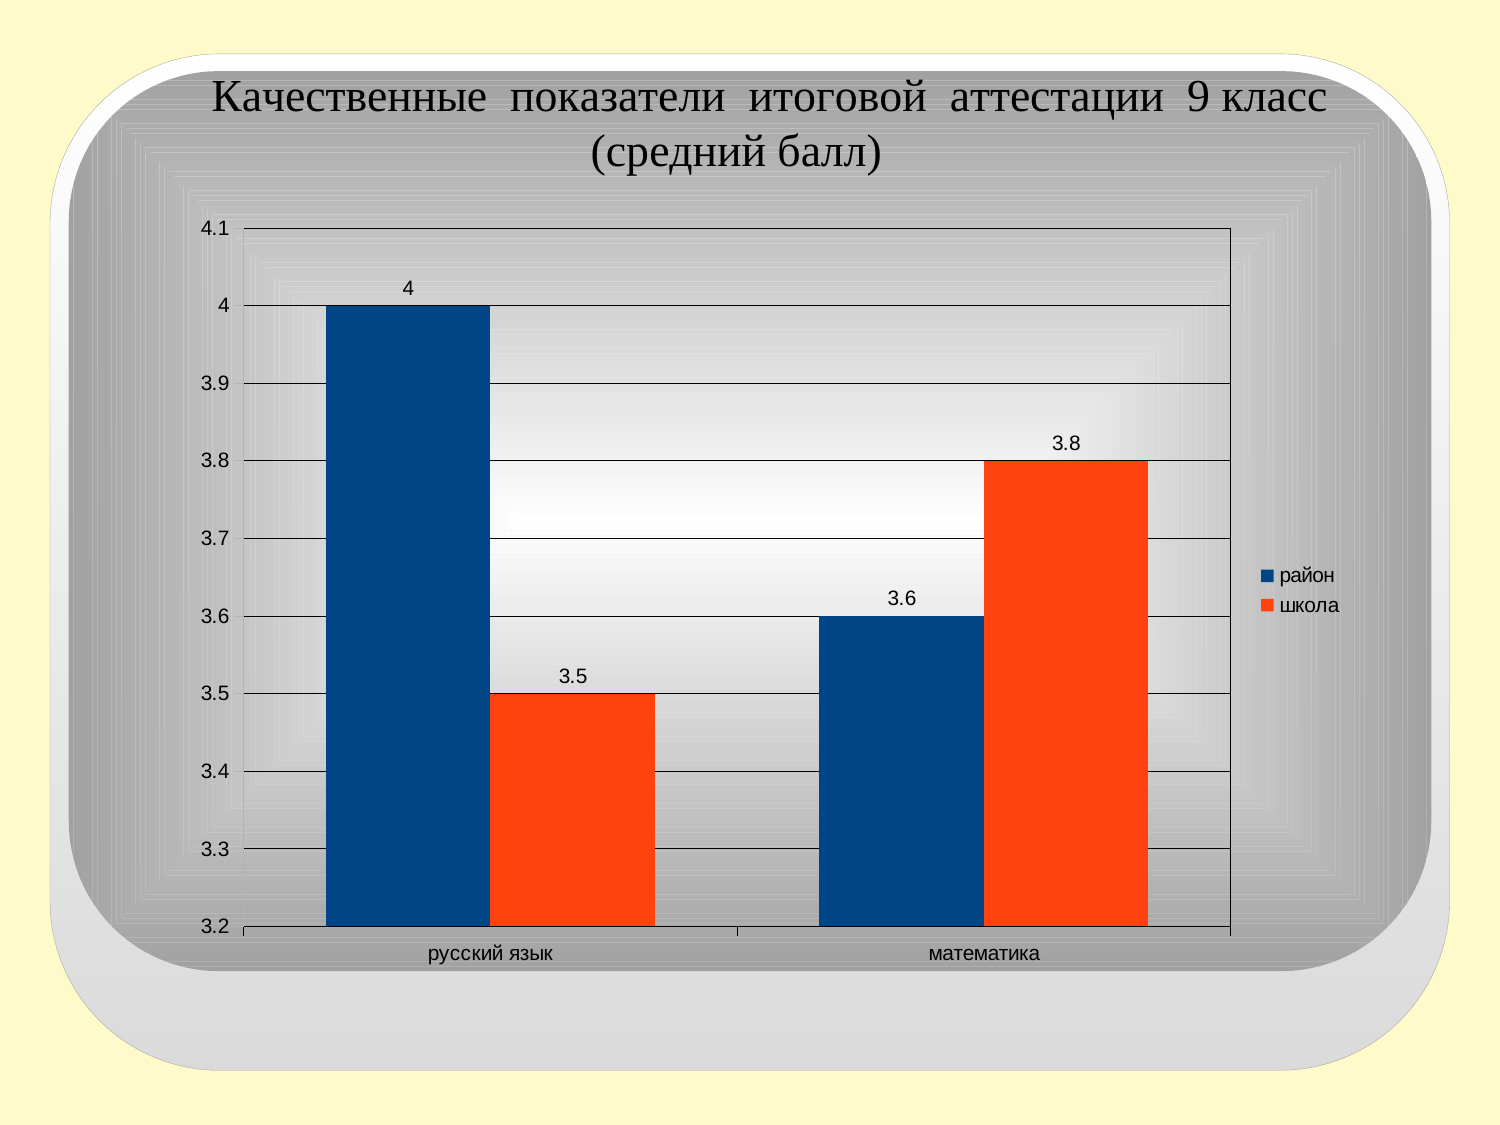

Качественные показатели итоговой аттестации 9 класс (средний балл)
### Chart
| Category | район | школа |
|---|---|---|
| русский язык | 4.0 | 3.5 |
| математика | 3.6 | 3.8 |